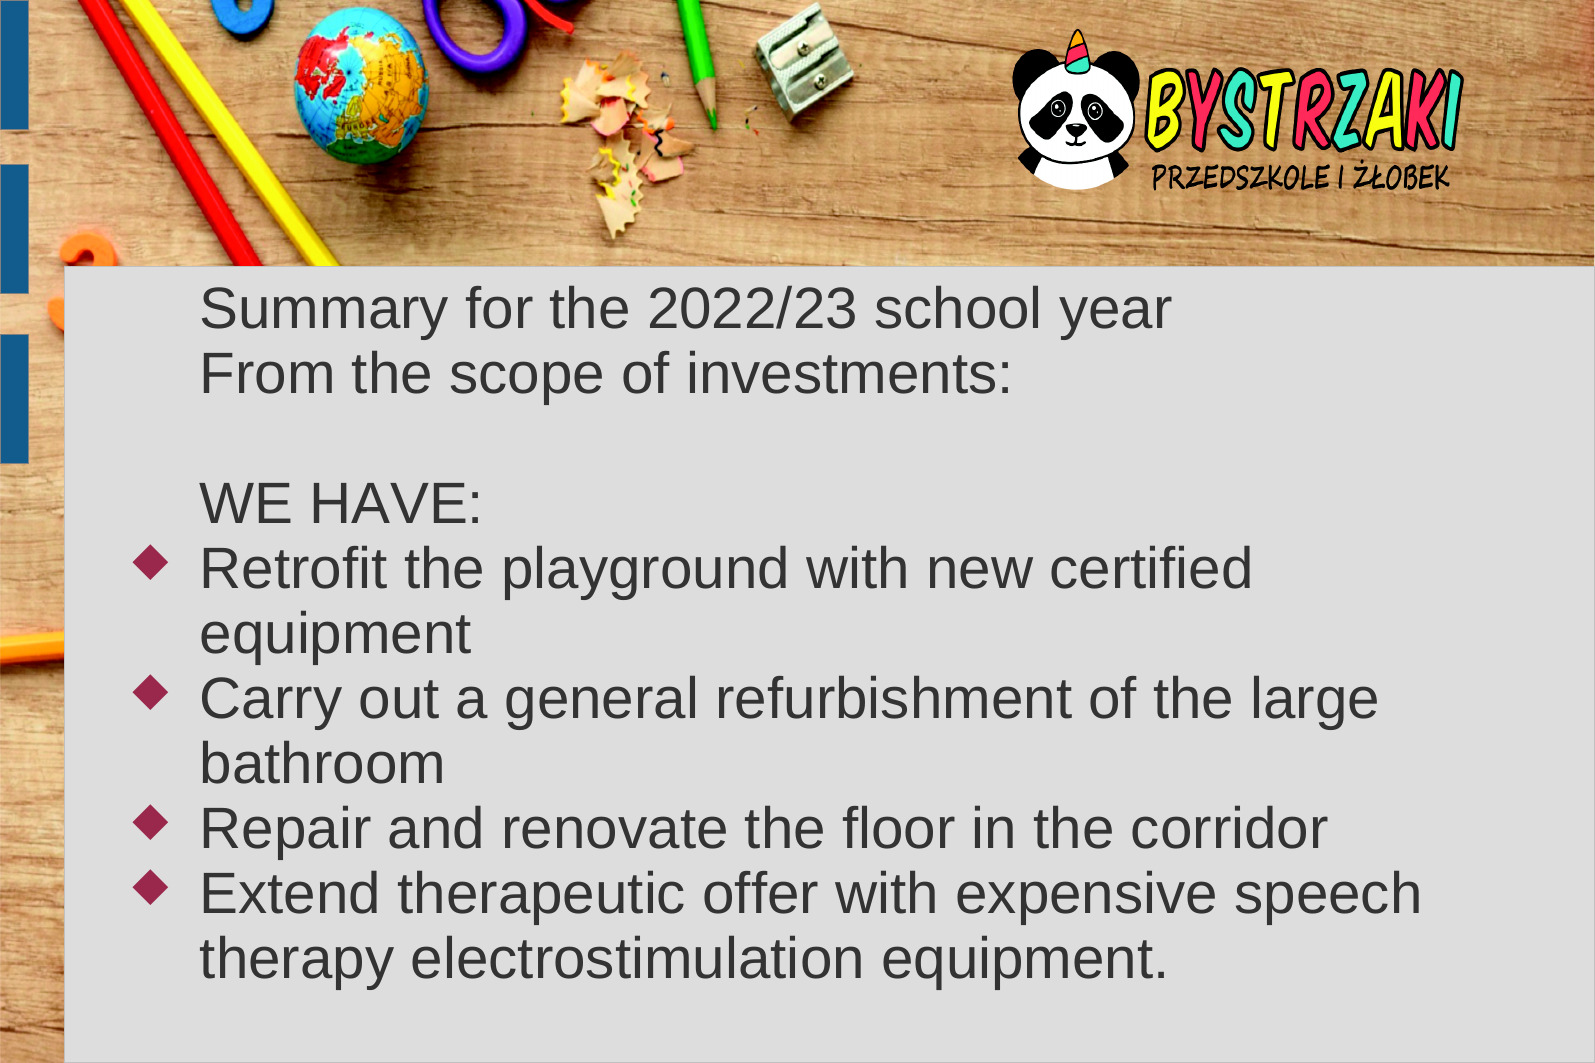

#
Summary for the 2022/23 school year
From the scope of investments:
WE HAVE:
Retrofit the playground with new certified equipment
Carry out a general refurbishment of the large bathroom
Repair and renovate the floor in the corridor
Extend therapeutic offer with expensive speech therapy electrostimulation equipment.